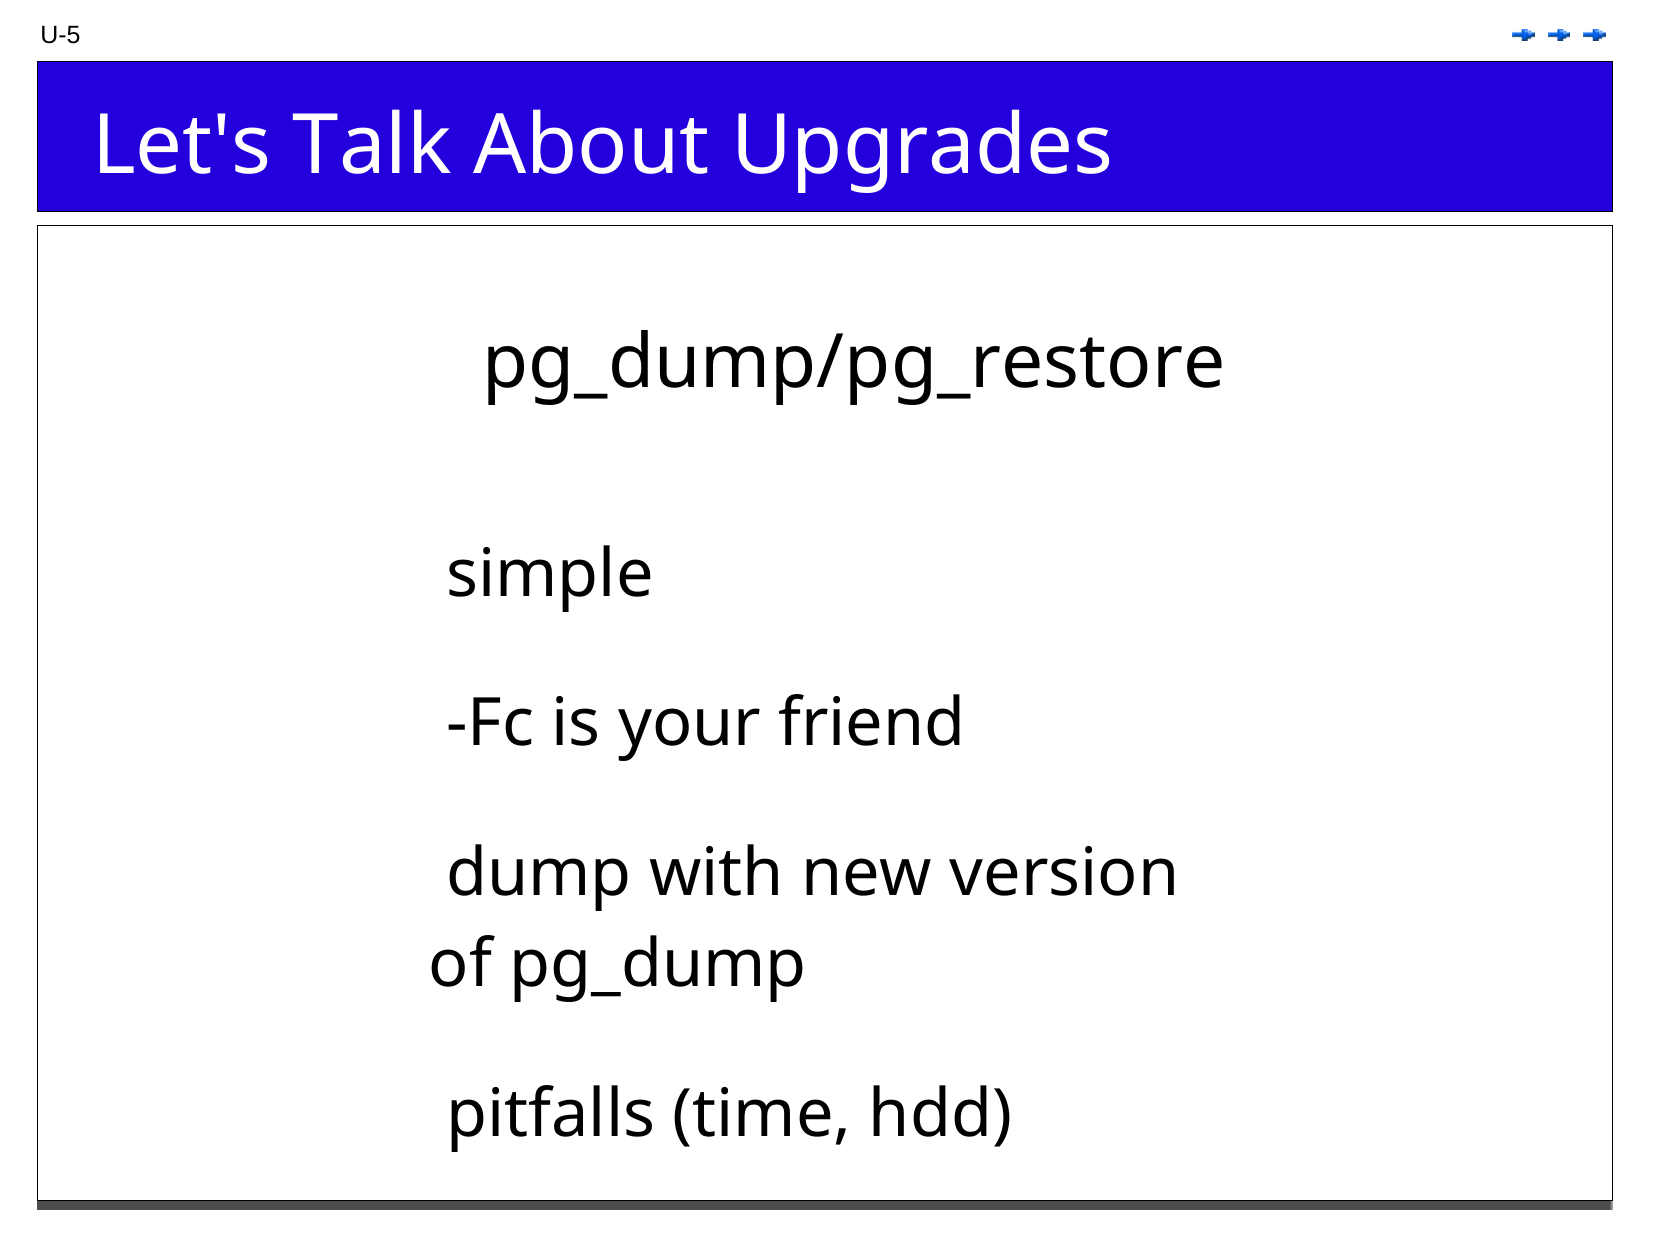

U-5
Let's Talk About Upgrades
pg_dump/pg_restore
 simple
 -Fc is your friend
 dump with new version of pg_dump
 pitfalls (time, hdd)